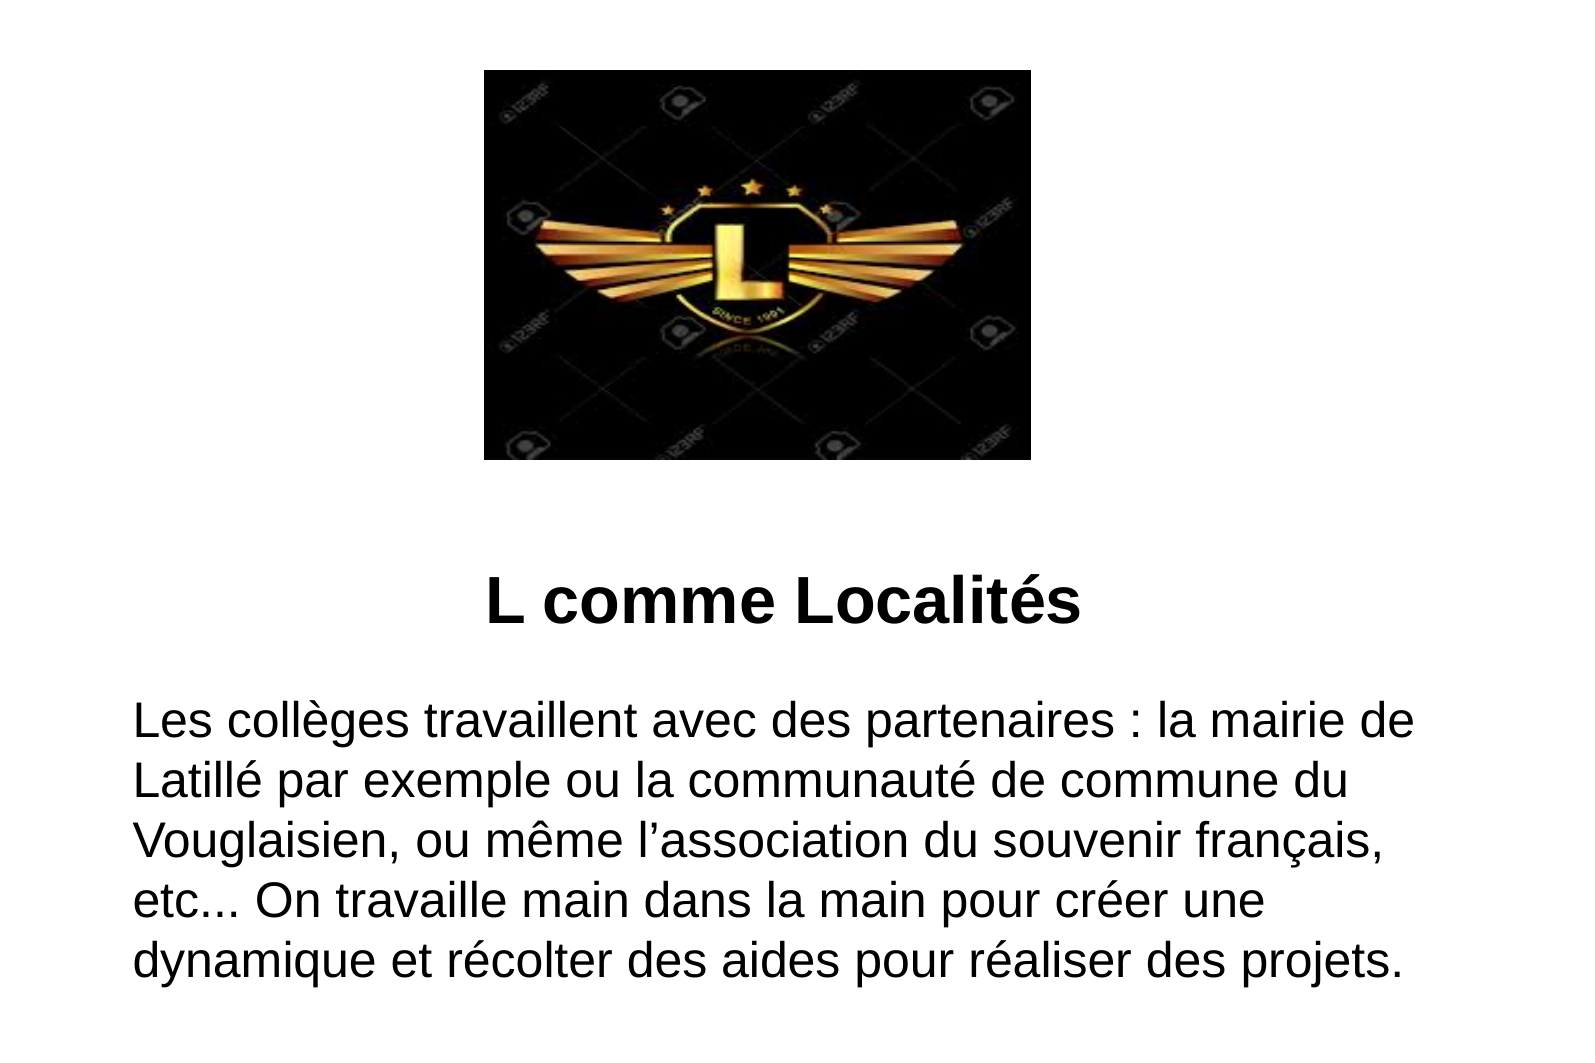

# L comme Localités
Les collèges travaillent avec des partenaires : la mairie de Latillé par exemple ou la communauté de commune du Vouglaisien, ou même l’association du souvenir français, etc... On travaille main dans la main pour créer une dynamique et récolter des aides pour réaliser des projets.